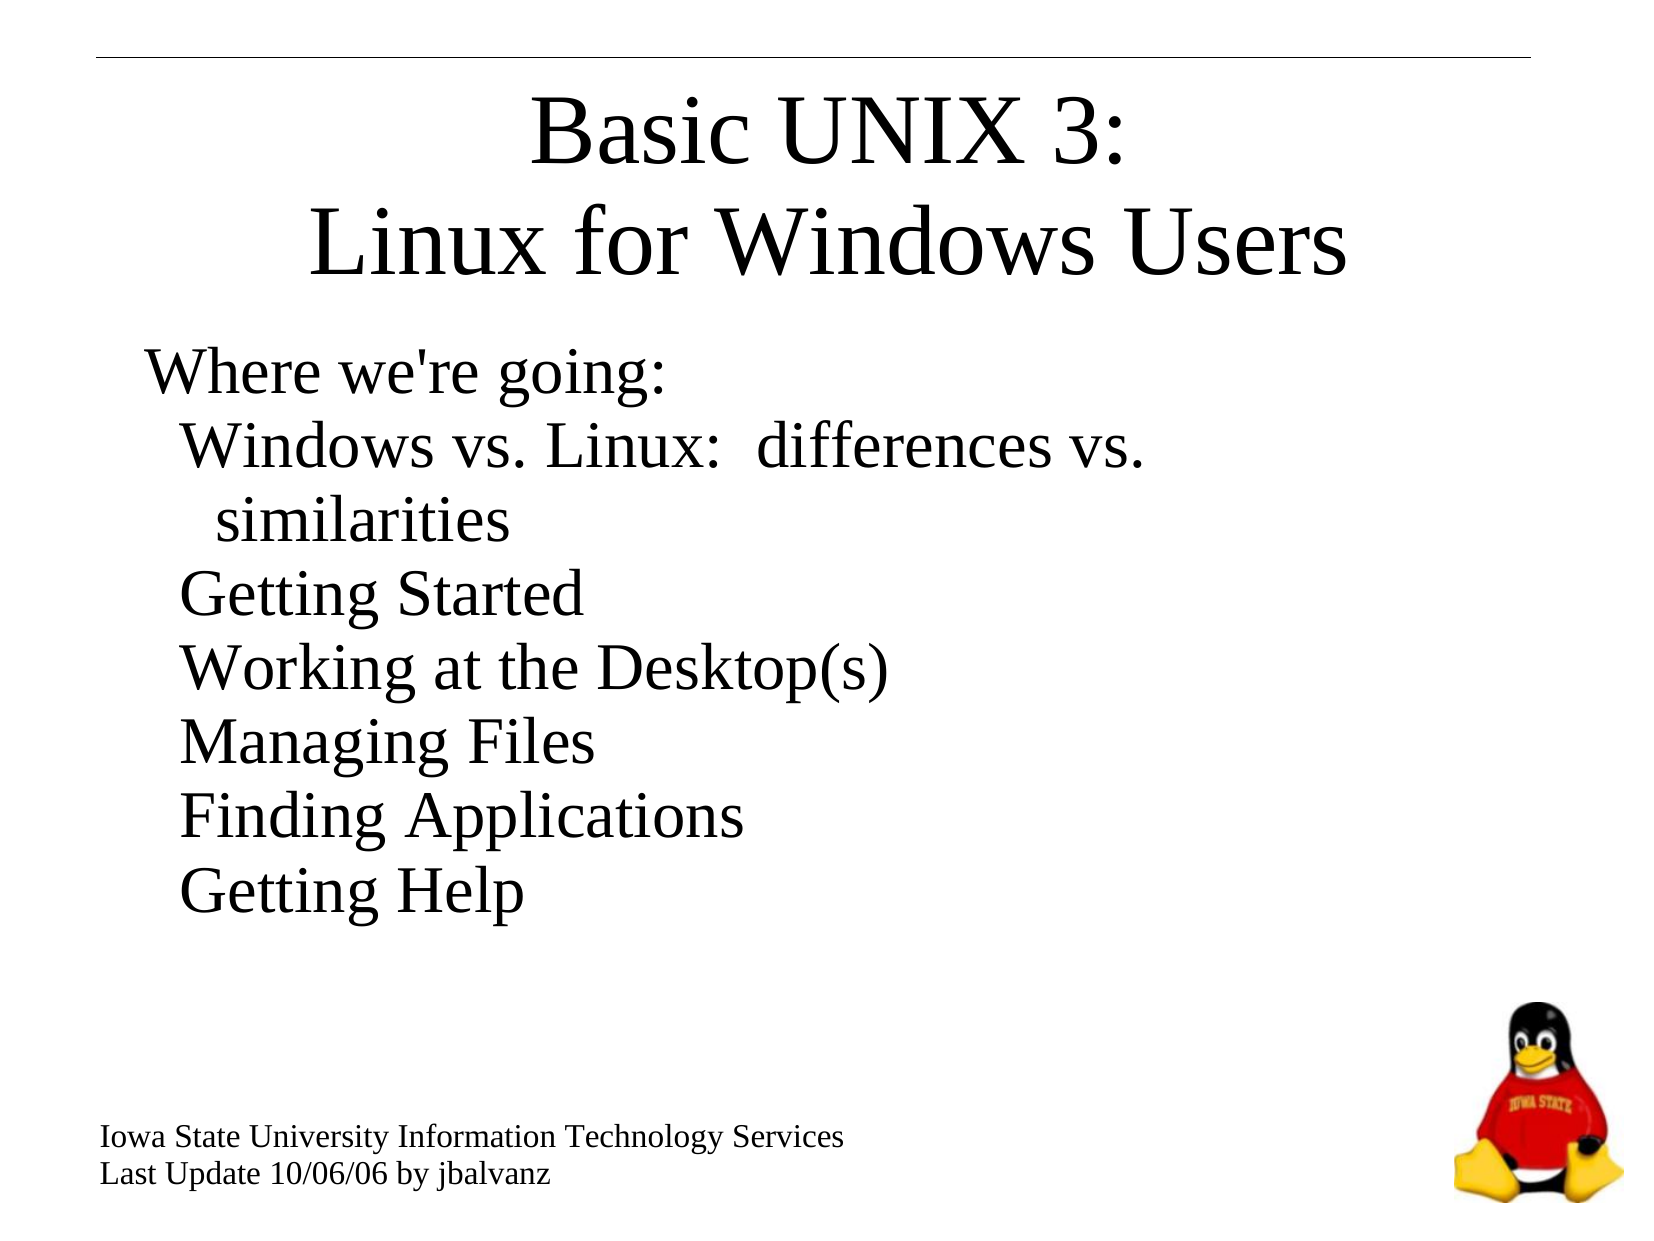

# Basic UNIX 3: Linux for Windows Users
Where we're going:
Windows vs. Linux: differences vs. similarities
Getting Started
Working at the Desktop(s)
Managing Files
Finding Applications
Getting Help
Iowa State University Information Technology Services
Last Update 10/06/06 by jbalvanz